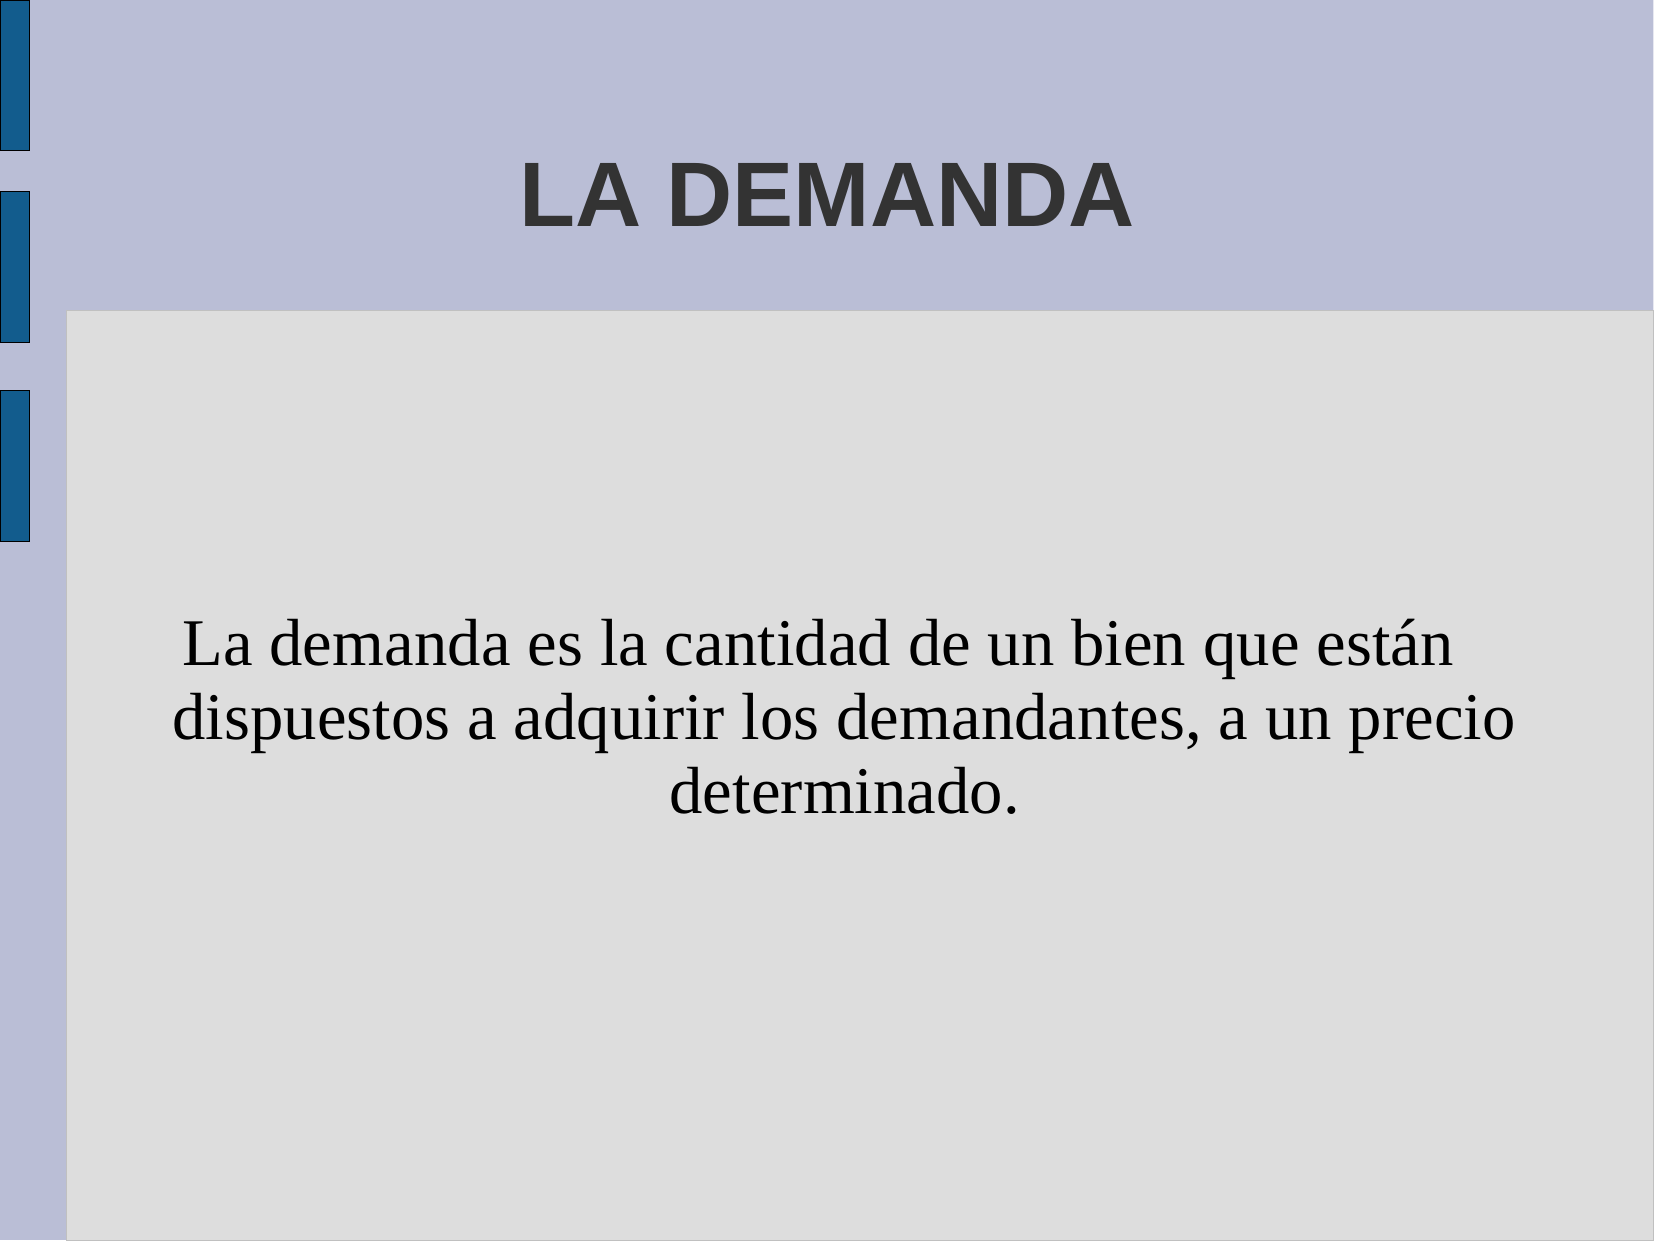

# LA DEMANDA
La demanda es la cantidad de un bien que están dispuestos a adquirir los demandantes, a un precio determinado.